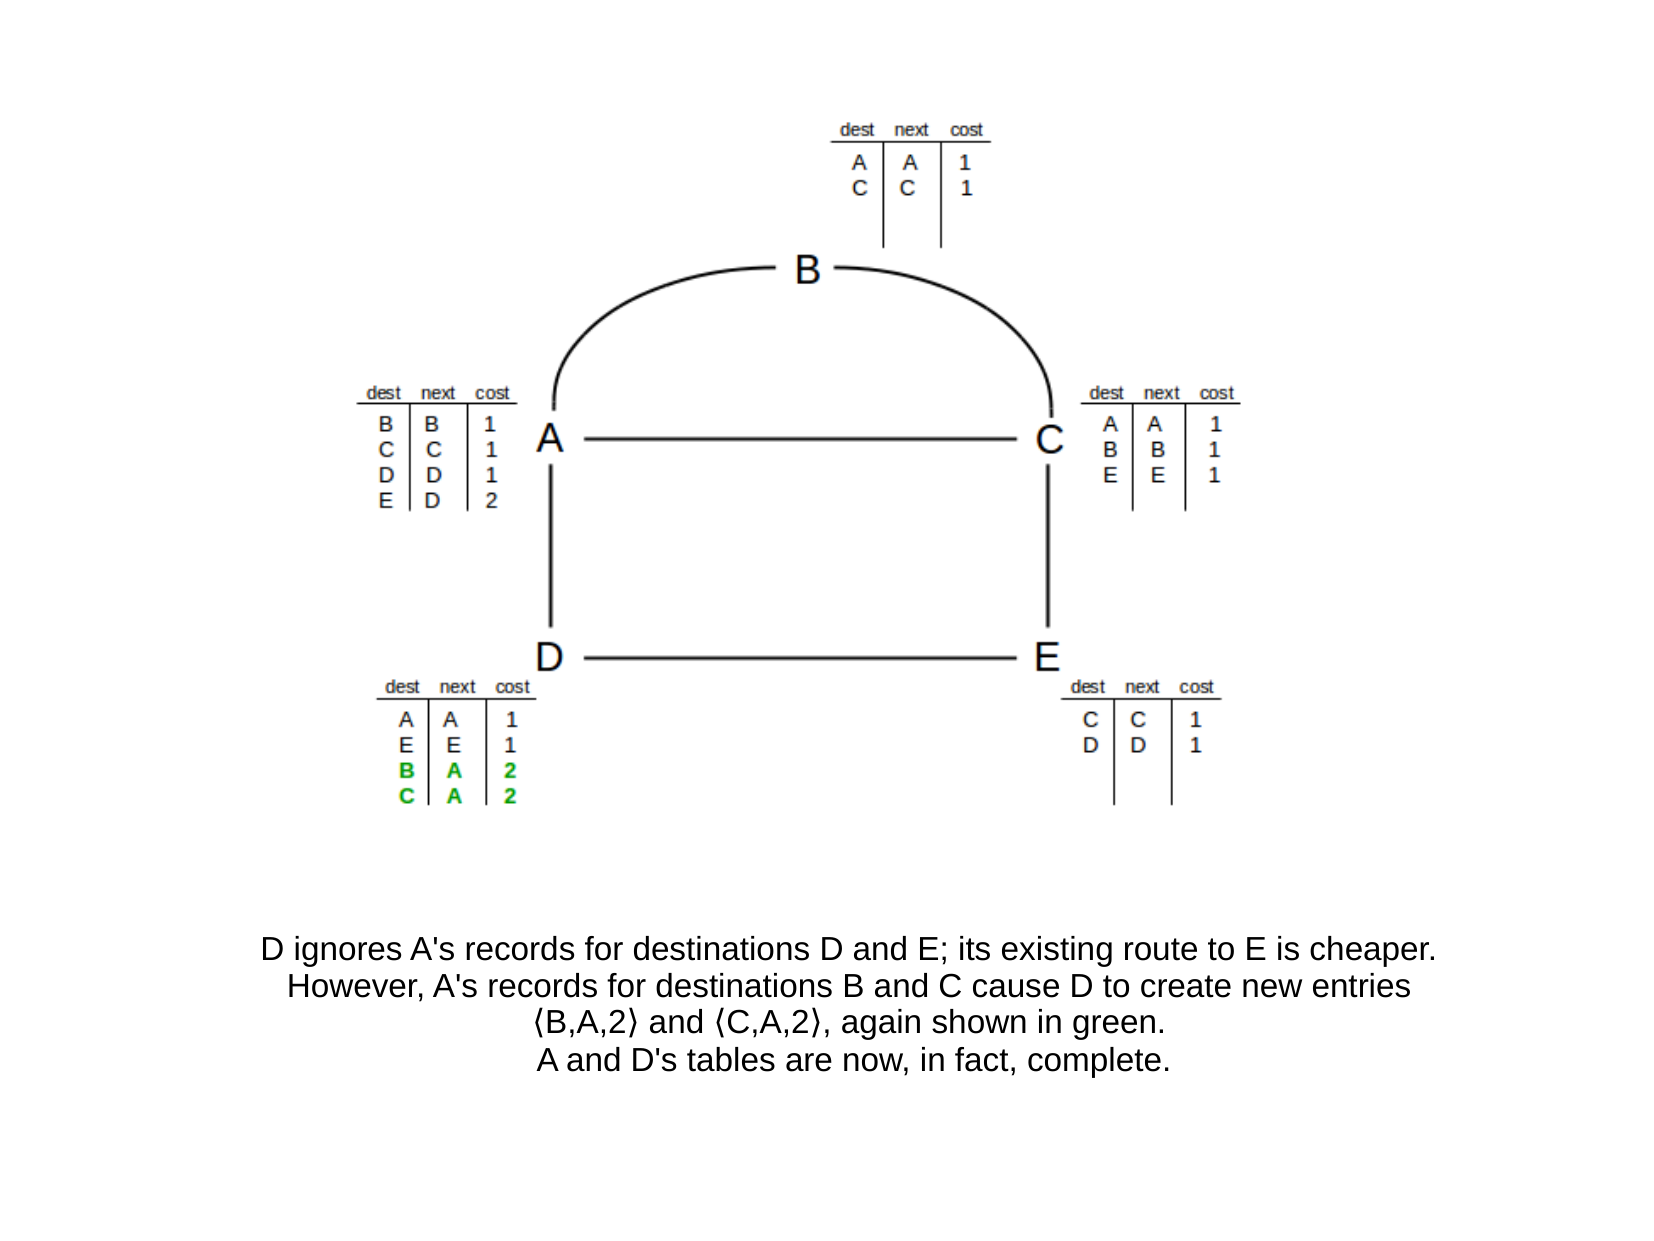

# D ignores A's records for destinations D and E; its existing route to E is cheaper. However, A's records for destinations B and C cause D to create new entries ⟨B,A,2⟩ and ⟨C,A,2⟩, again shown in green. A and D's tables are now, in fact, complete.